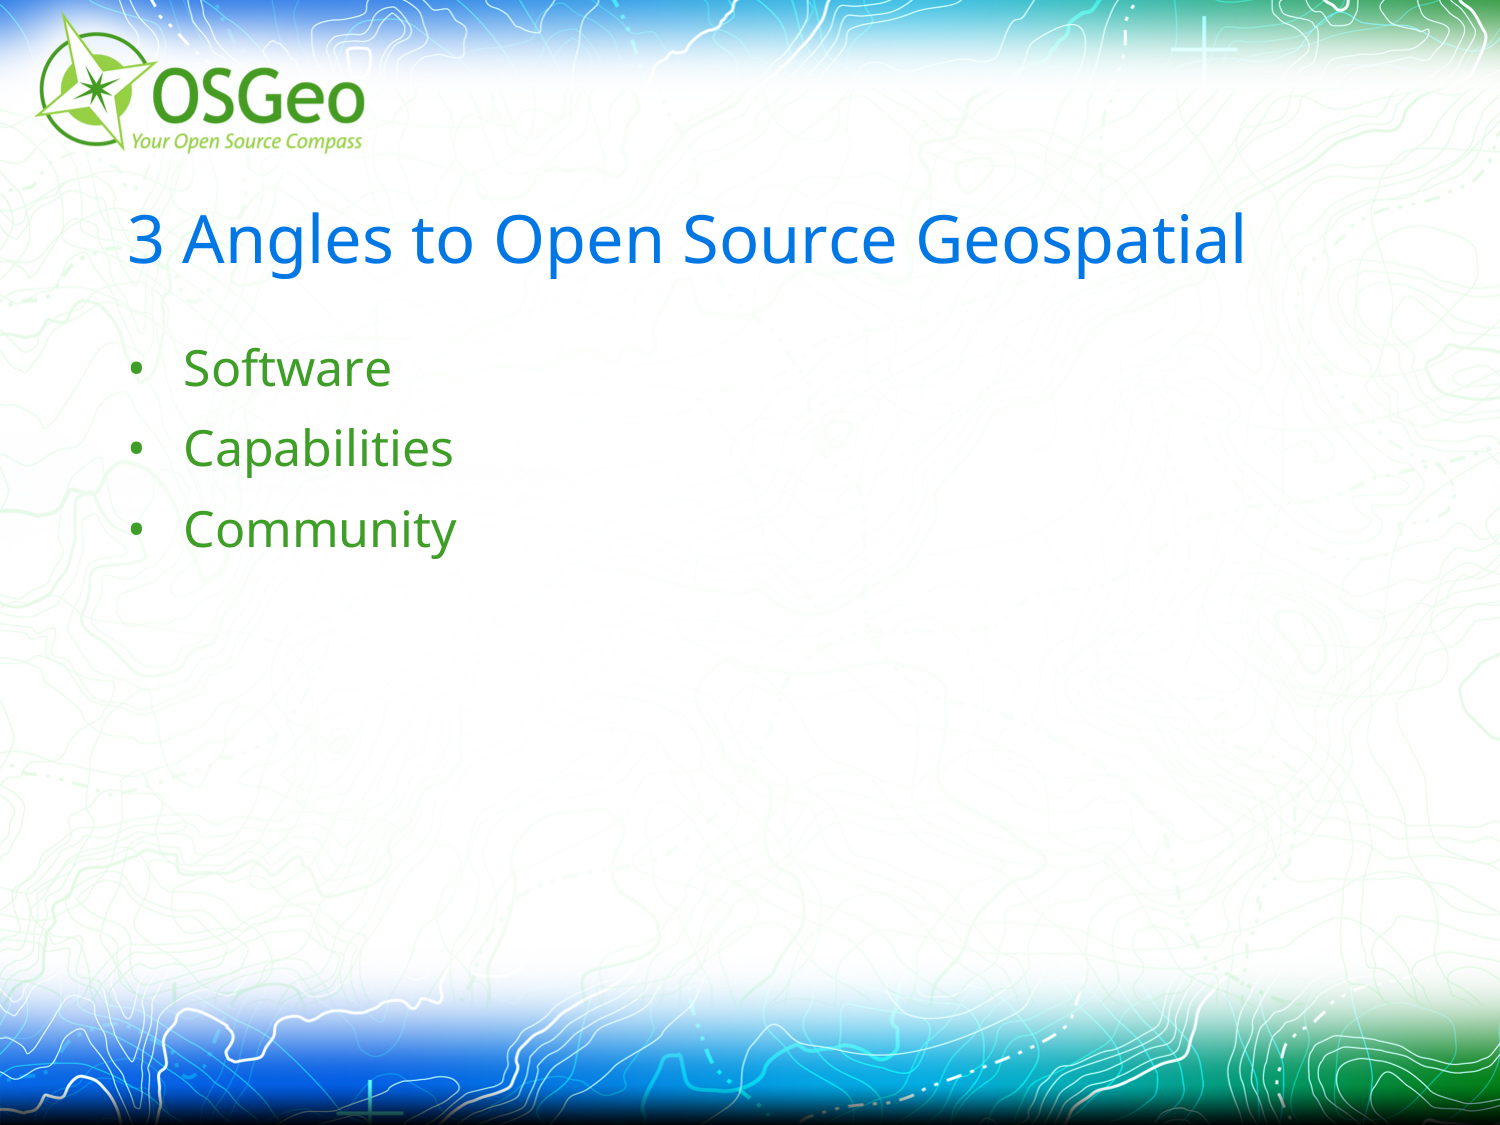

# 3 Angles to Open Source Geospatial
Software
Capabilities
Community